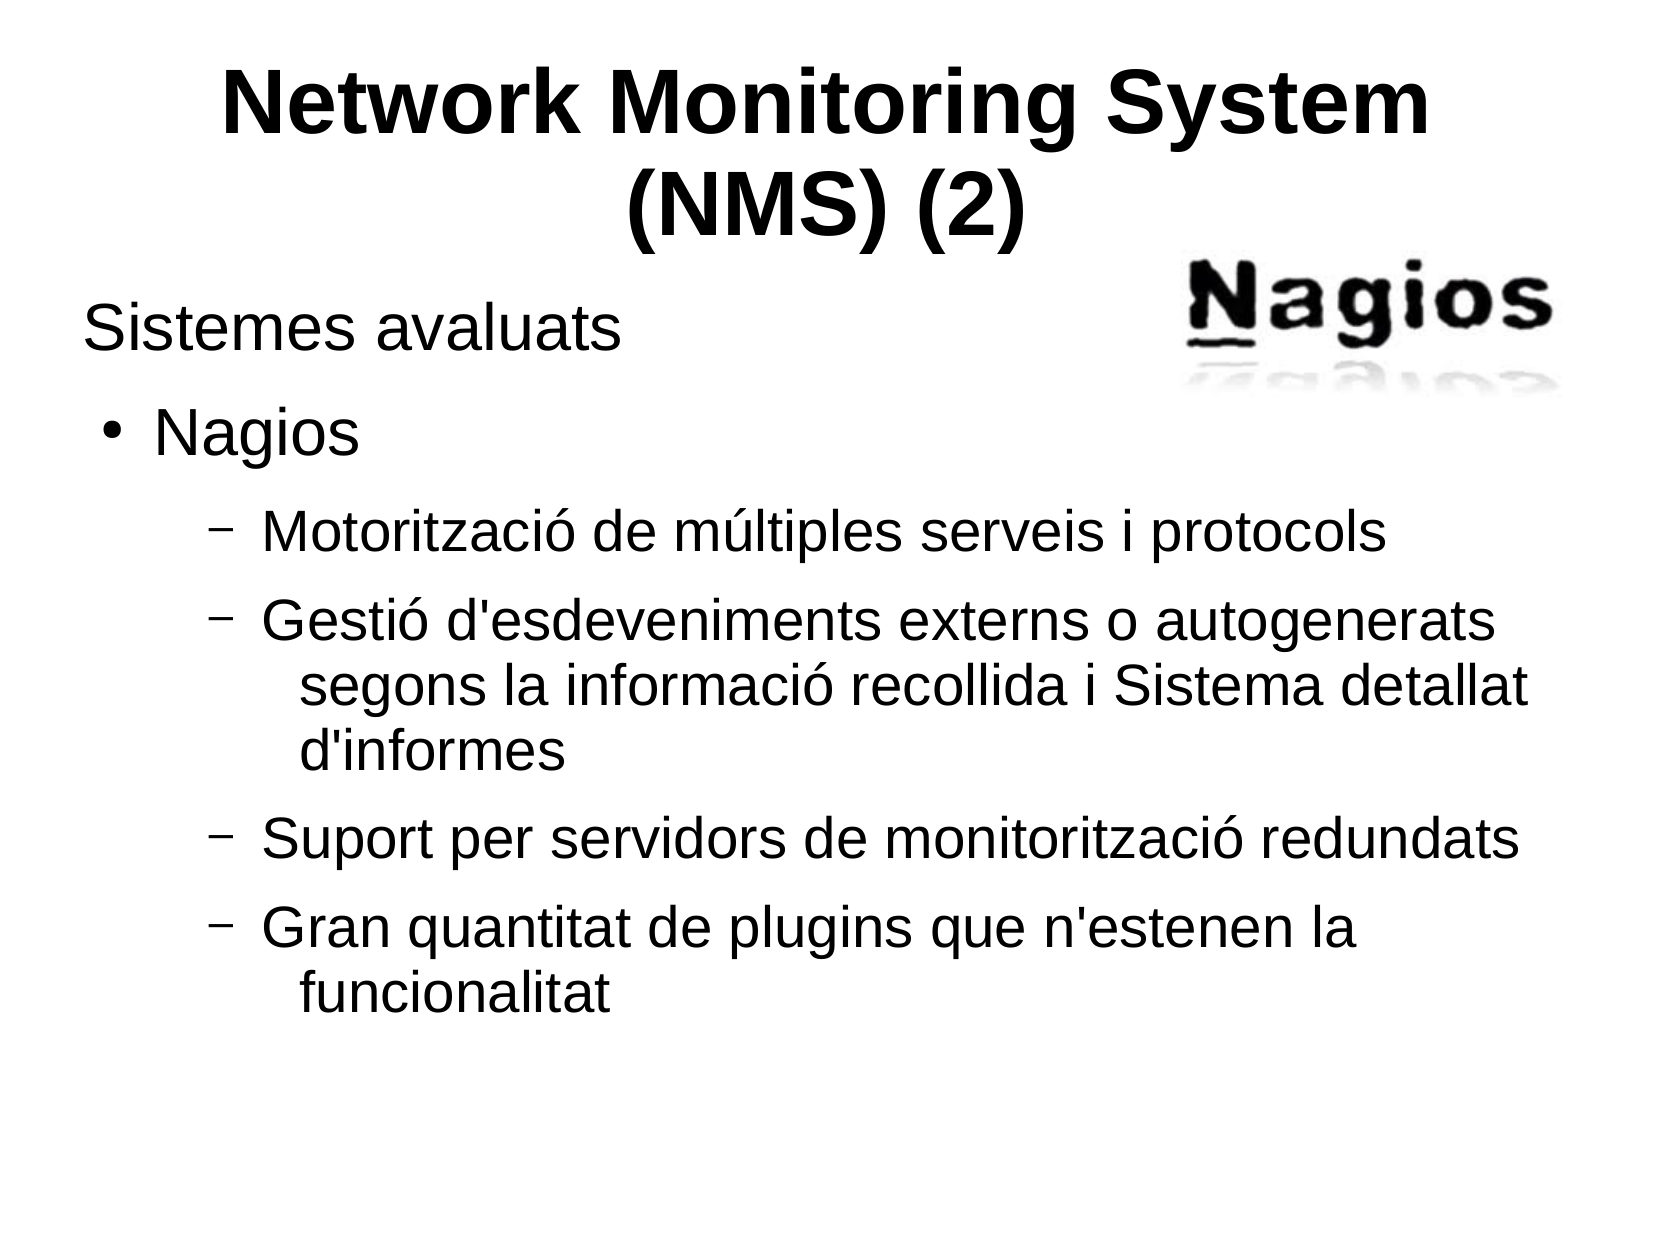

Network Monitoring System (NMS) (2)
# Sistemes avaluats
Nagios
Motorització de múltiples serveis i protocols
Gestió d'esdeveniments externs o autogenerats segons la informació recollida i Sistema detallat d'informes
Suport per servidors de monitorització redundats
Gran quantitat de plugins que n'estenen la funcionalitat